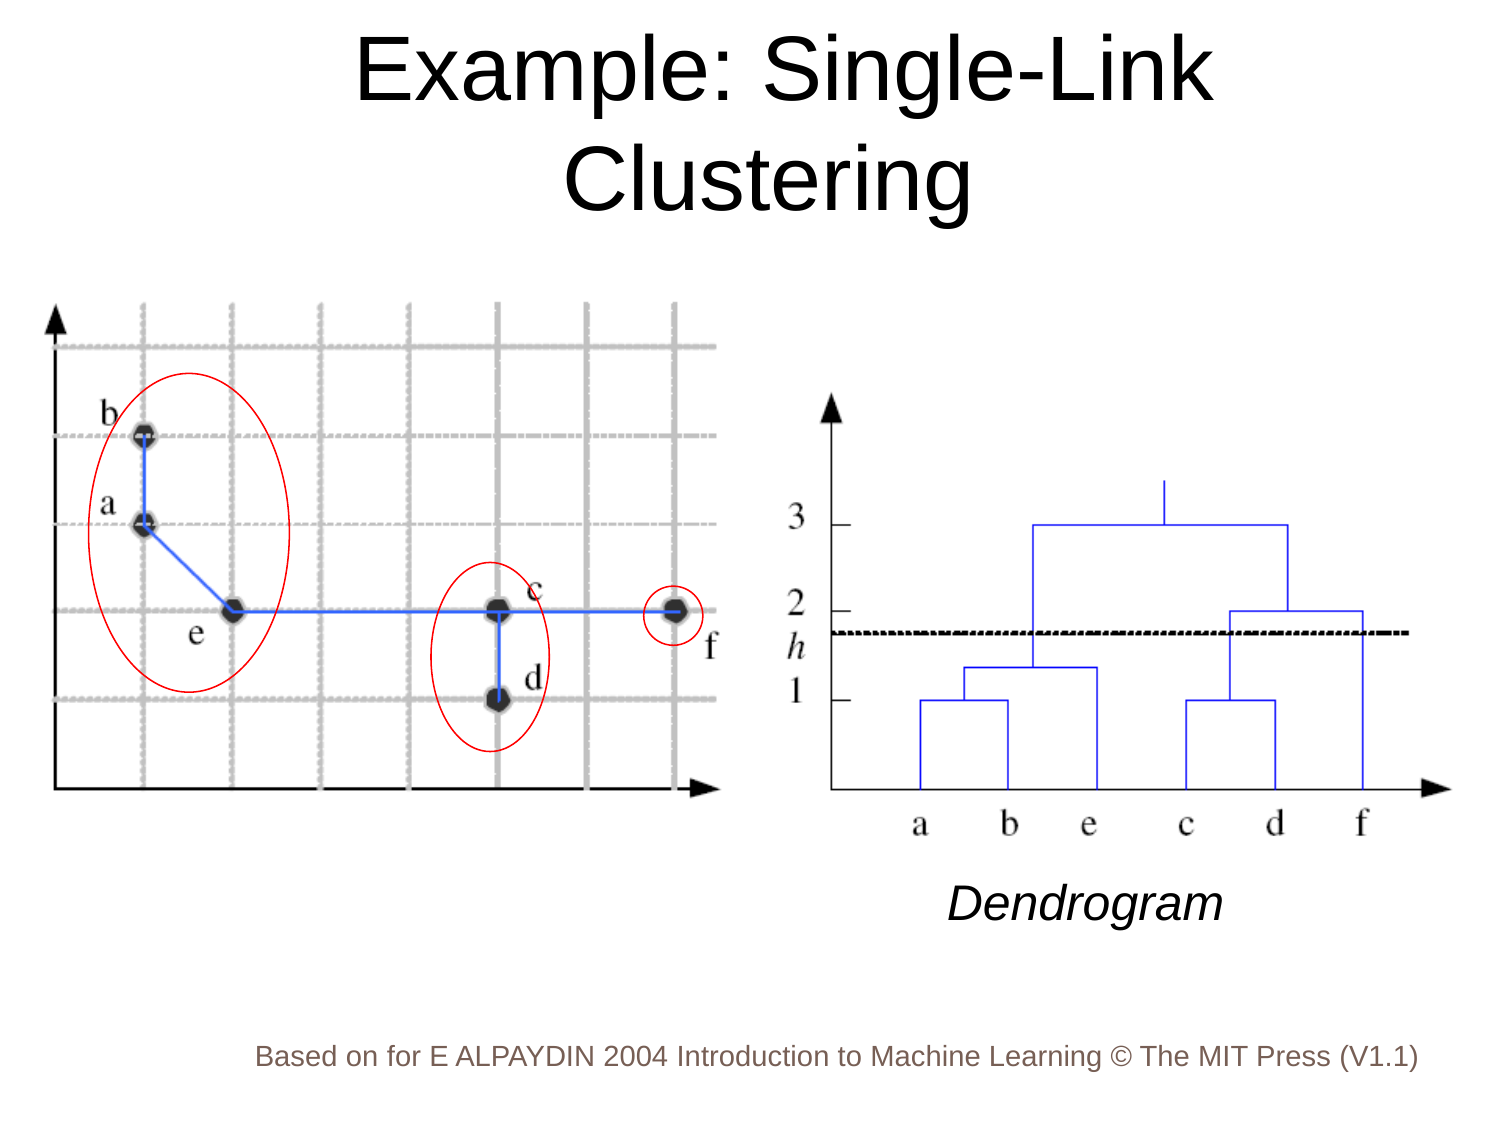

# Example: Single-Link Clustering
12
Dendrogram
Based on for E ALPAYDIN 2004 Introduction to Machine Learning © The MIT Press (V1.1)